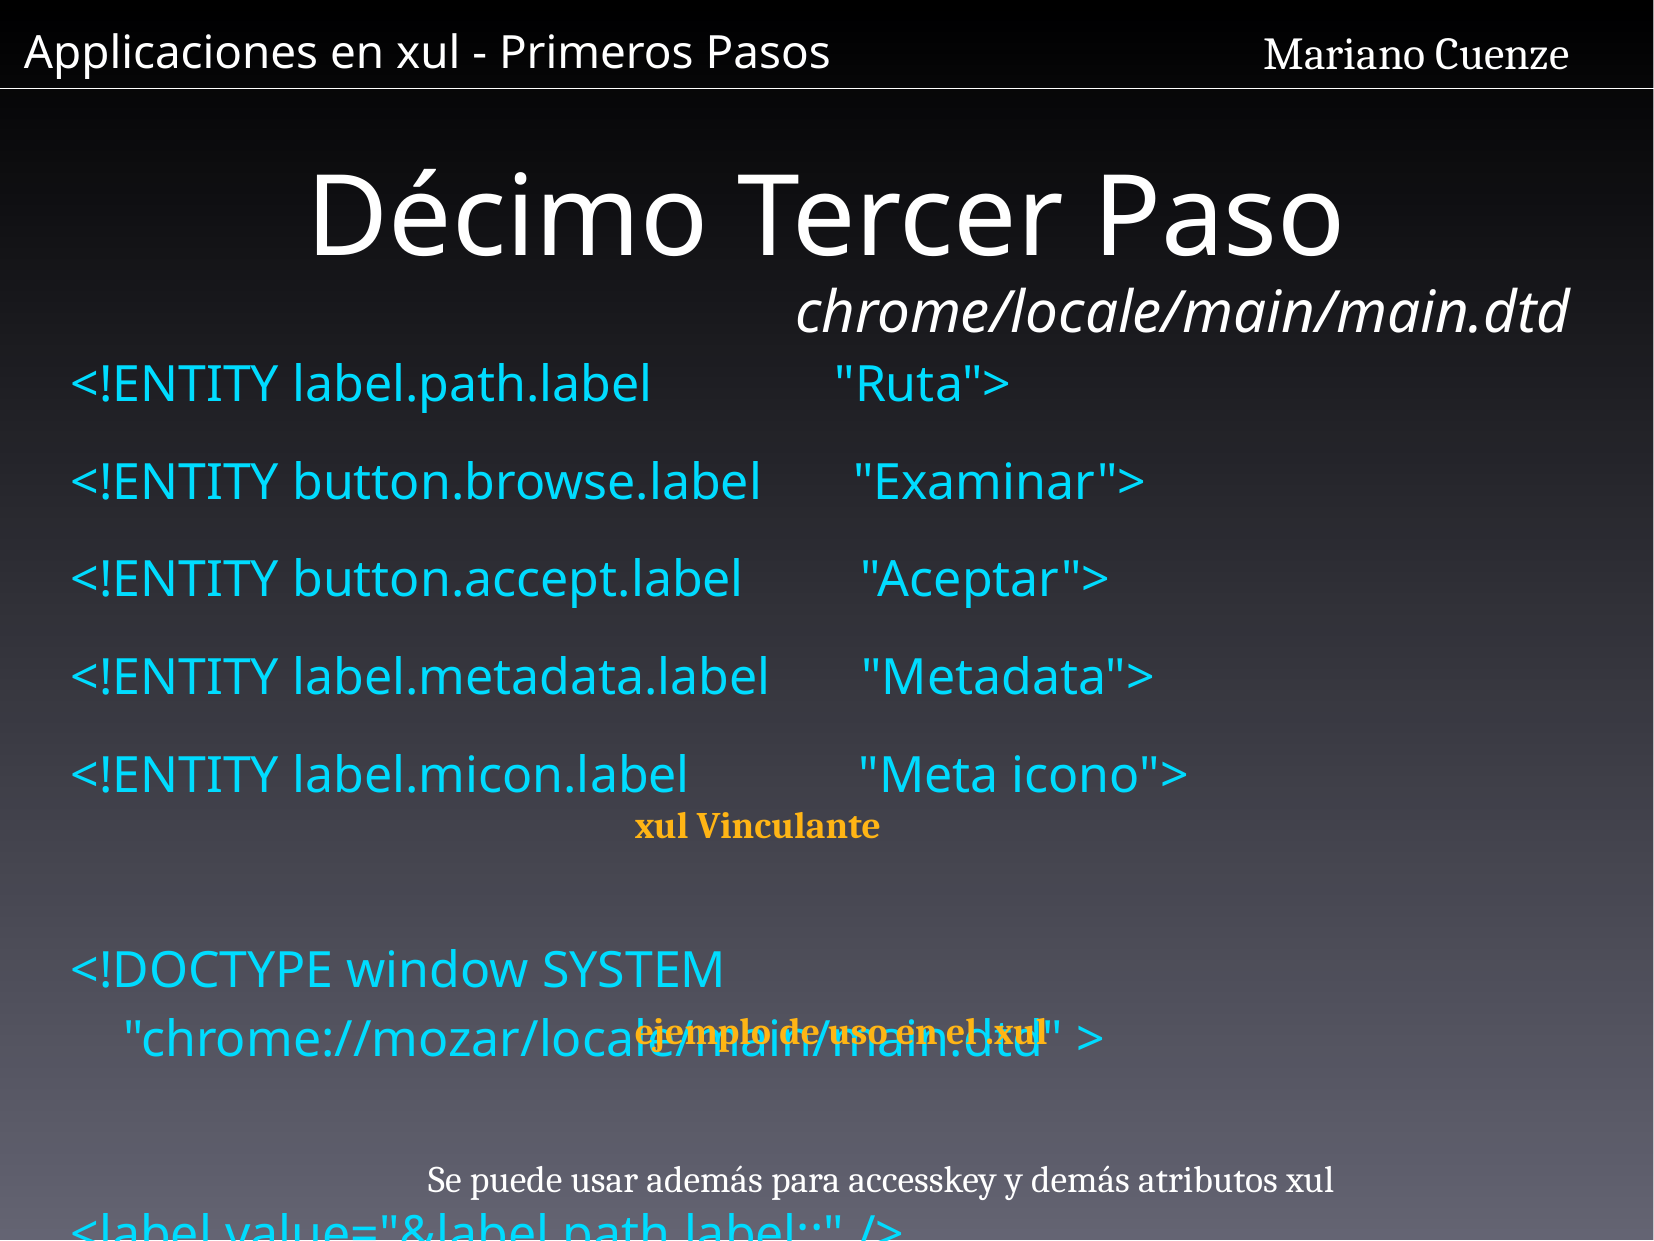

Applicaciones en xul - Primeros Pasos
Mariano Cuenze
# Décimo Tercer Paso
chrome/locale/main/main.dtd
<!ENTITY label.path.label "Ruta">
<!ENTITY button.browse.label "Examinar">
<!ENTITY button.accept.label "Aceptar">
<!ENTITY label.metadata.label "Metadata">
<!ENTITY label.micon.label "Meta icono">
<!DOCTYPE window SYSTEM "chrome://mozar/locale/main/main.dtd" >
<label value="&label.path.label;:" />
xul Vinculante
ejemplo de uso en el .xul
Se puede usar además para accesskey y demás atributos xul